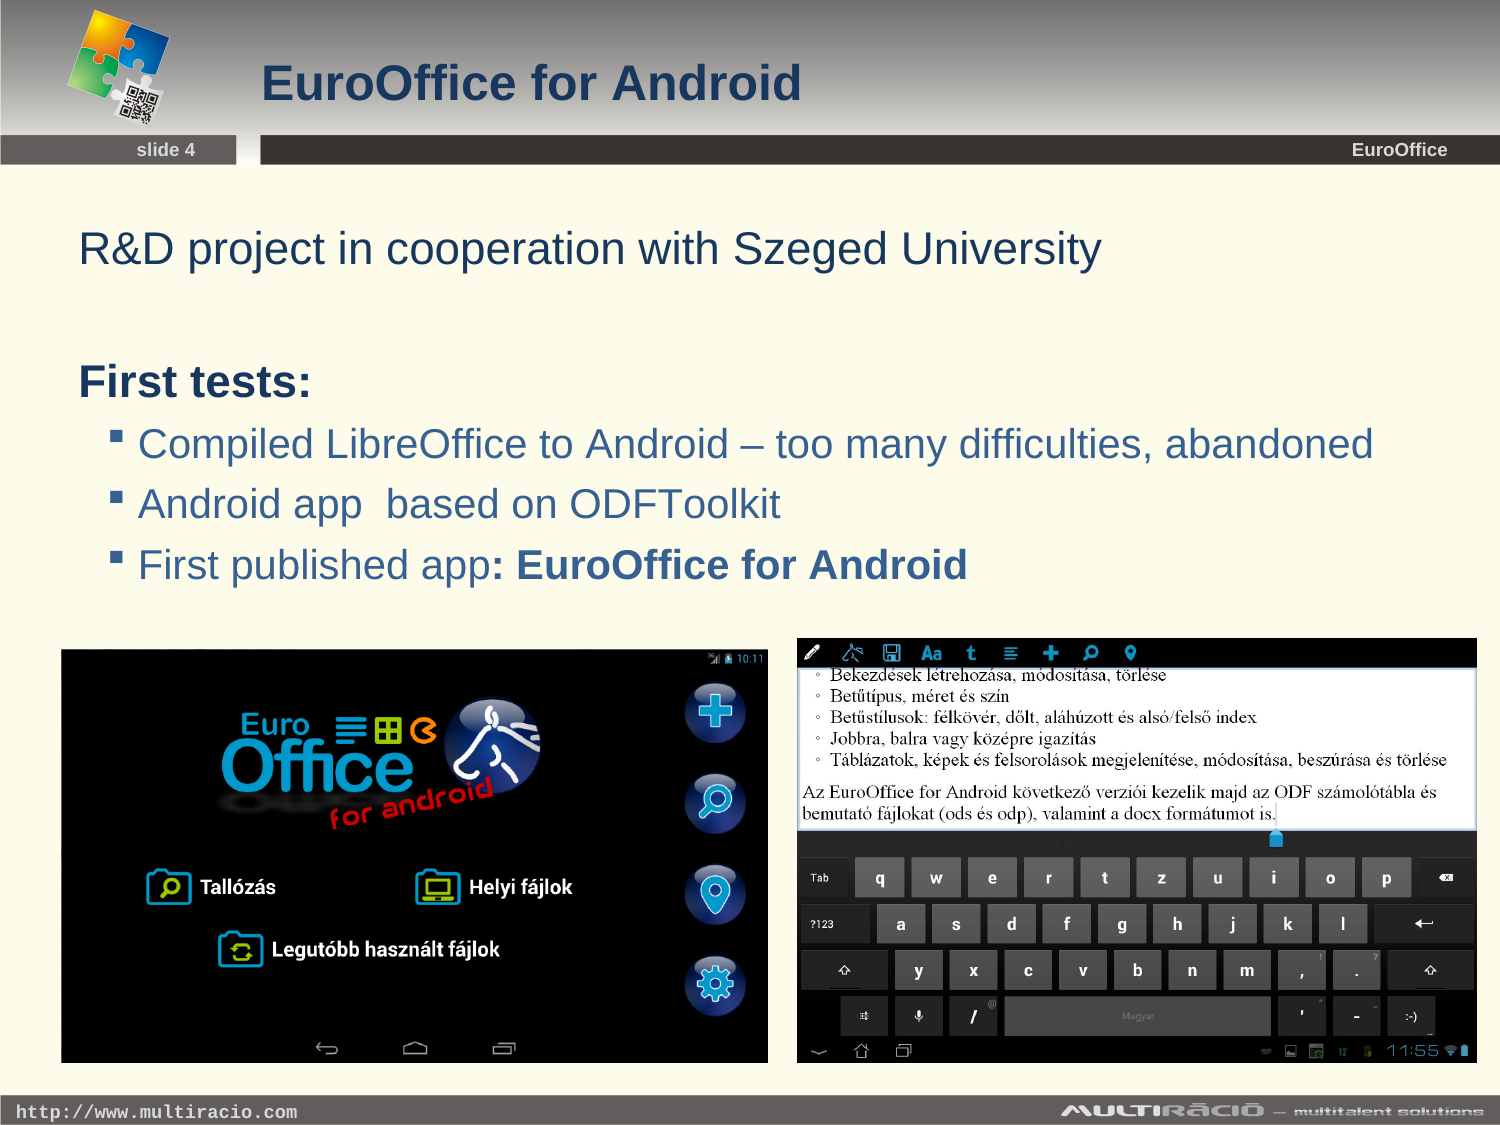

EuroOffice for Android
slide
 EuroOffice
# R&D project in cooperation with Szeged University
First tests:
Compiled LibreOffice to Android – too many difficulties, abandoned
Android app based on ODFToolkit
First published app: EuroOffice for Android